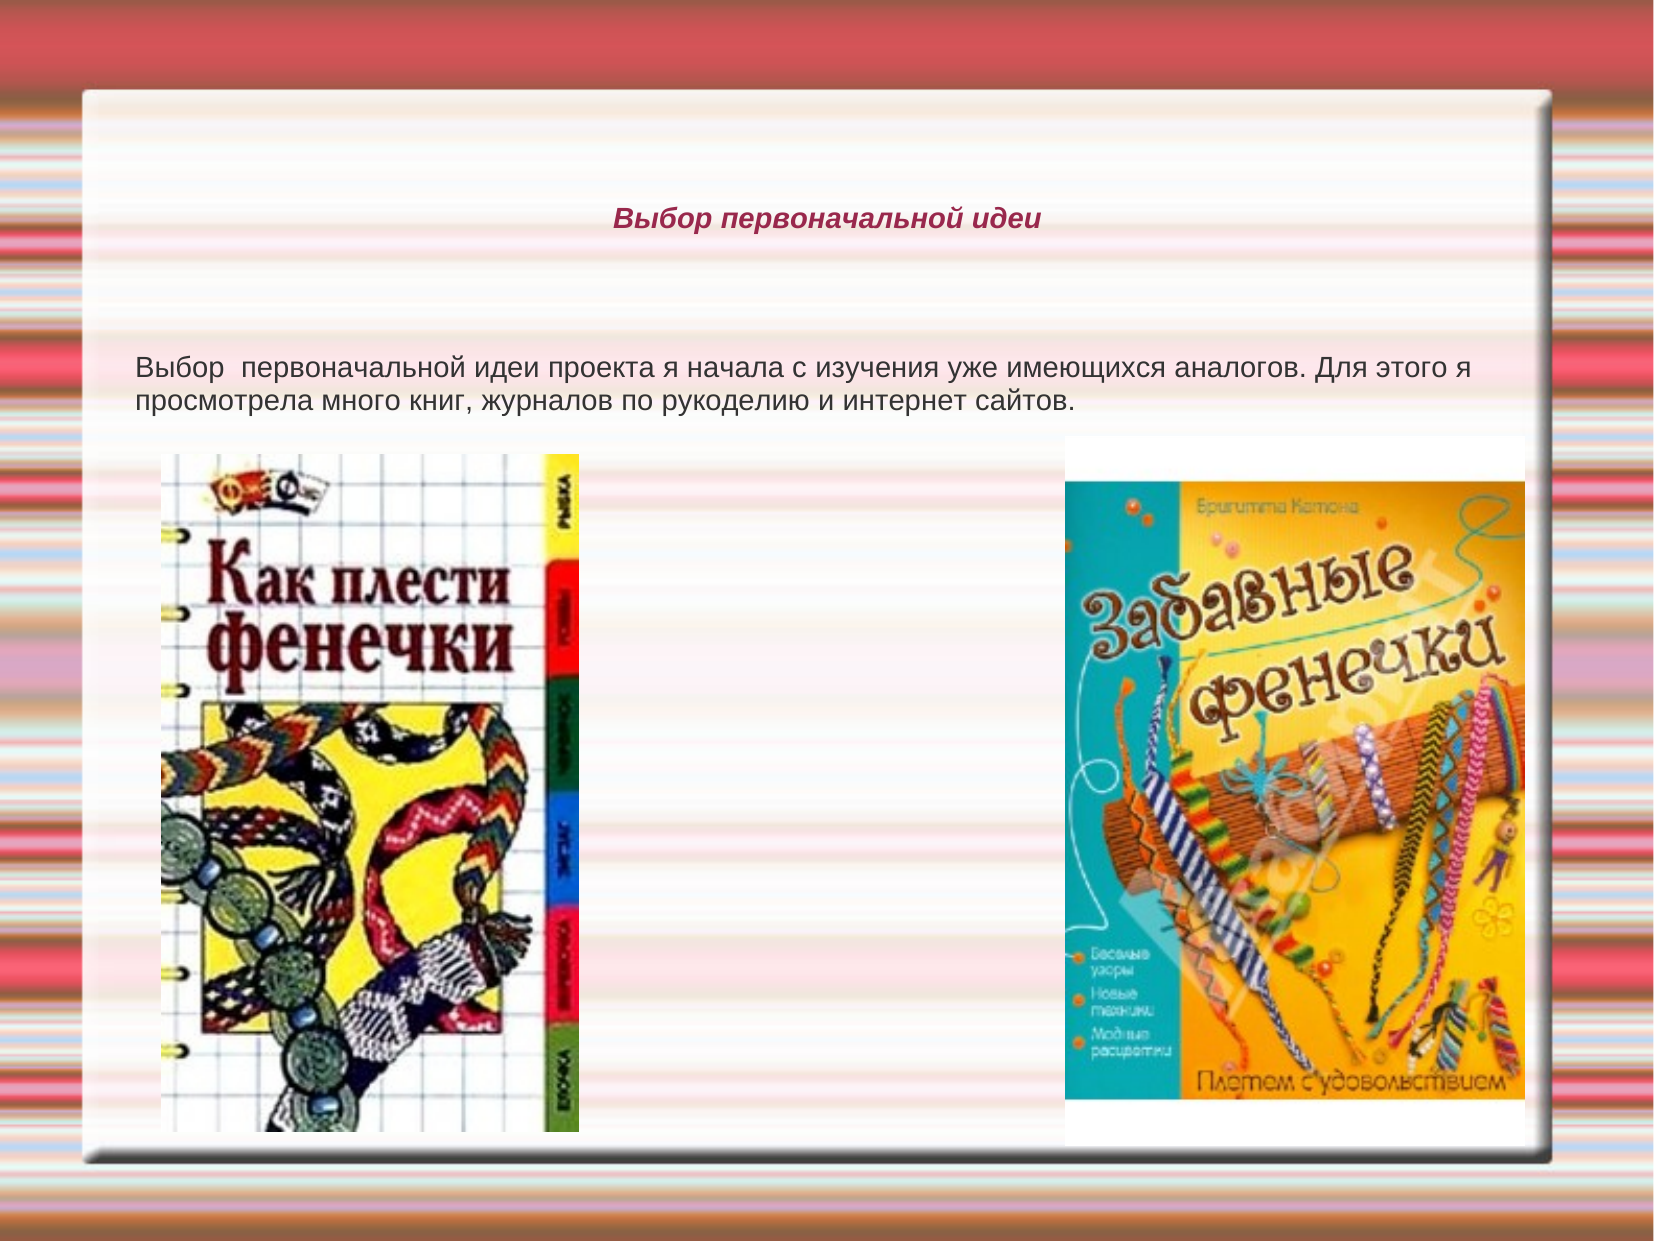

# Выбор первоначальной идеи
Выбор первоначальной идеи проекта я начала с изучения уже имеющихся аналогов. Для этого я просмотрела много книг, журналов по рукоделию и интернет сайтов.